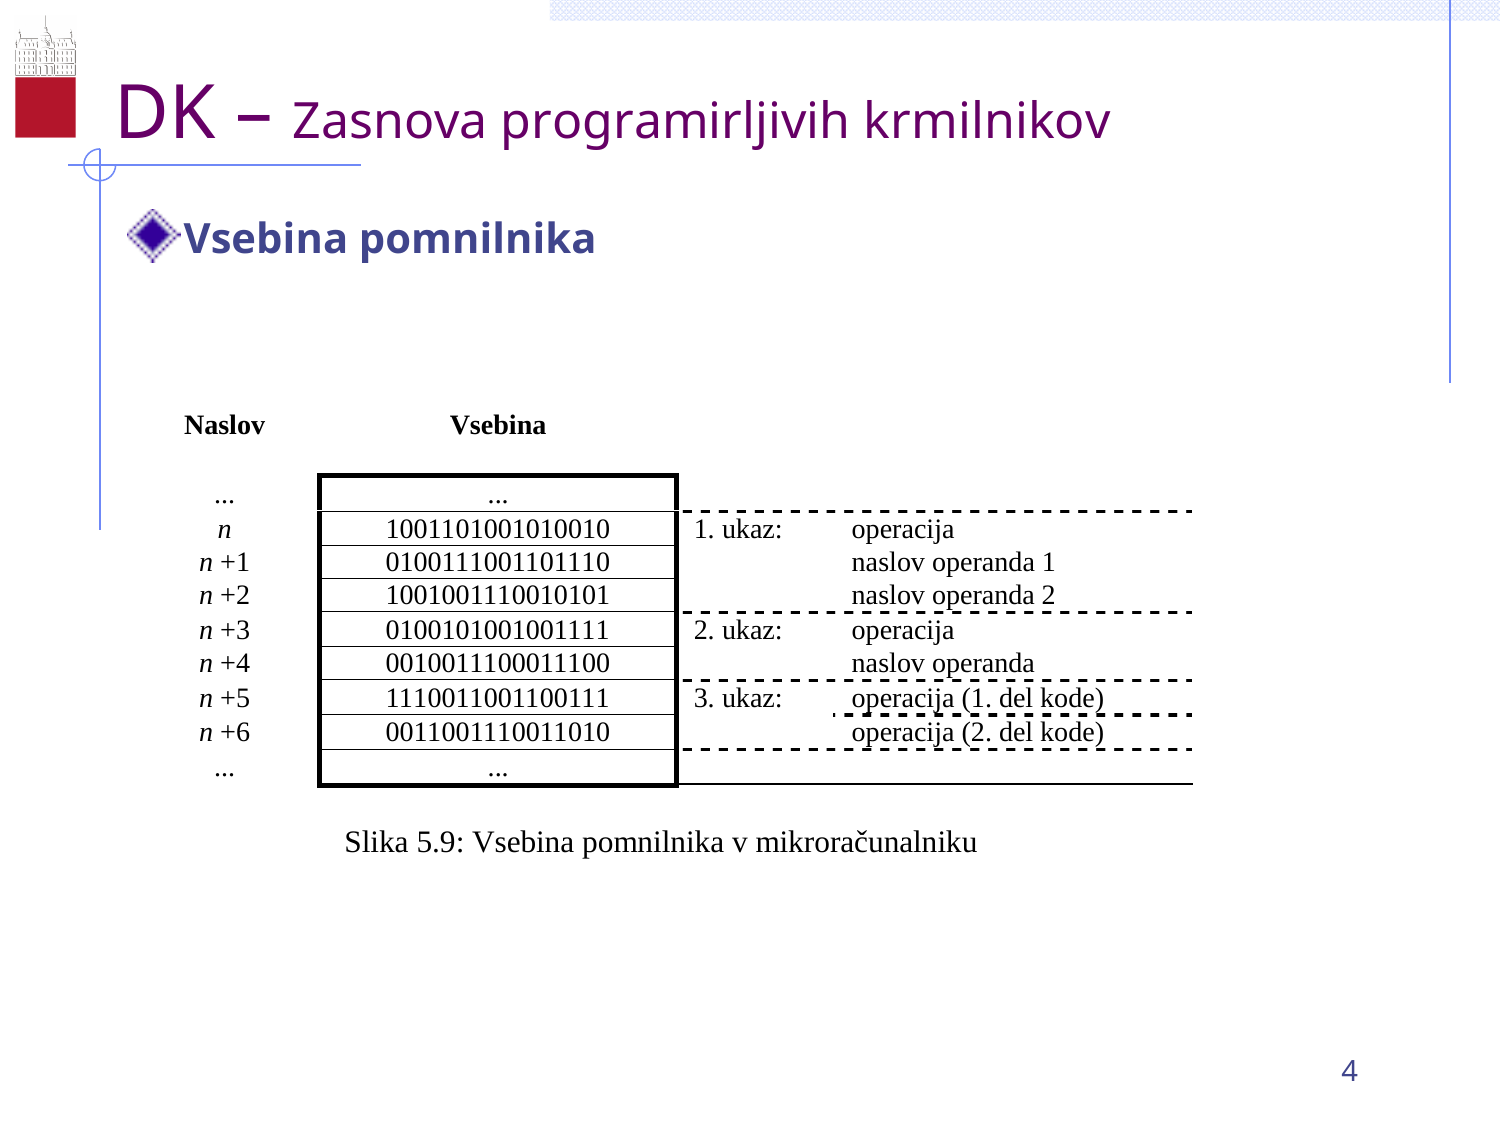

DK – Zasnova programirljivih krmilnikov
# Vsebina pomnilnika